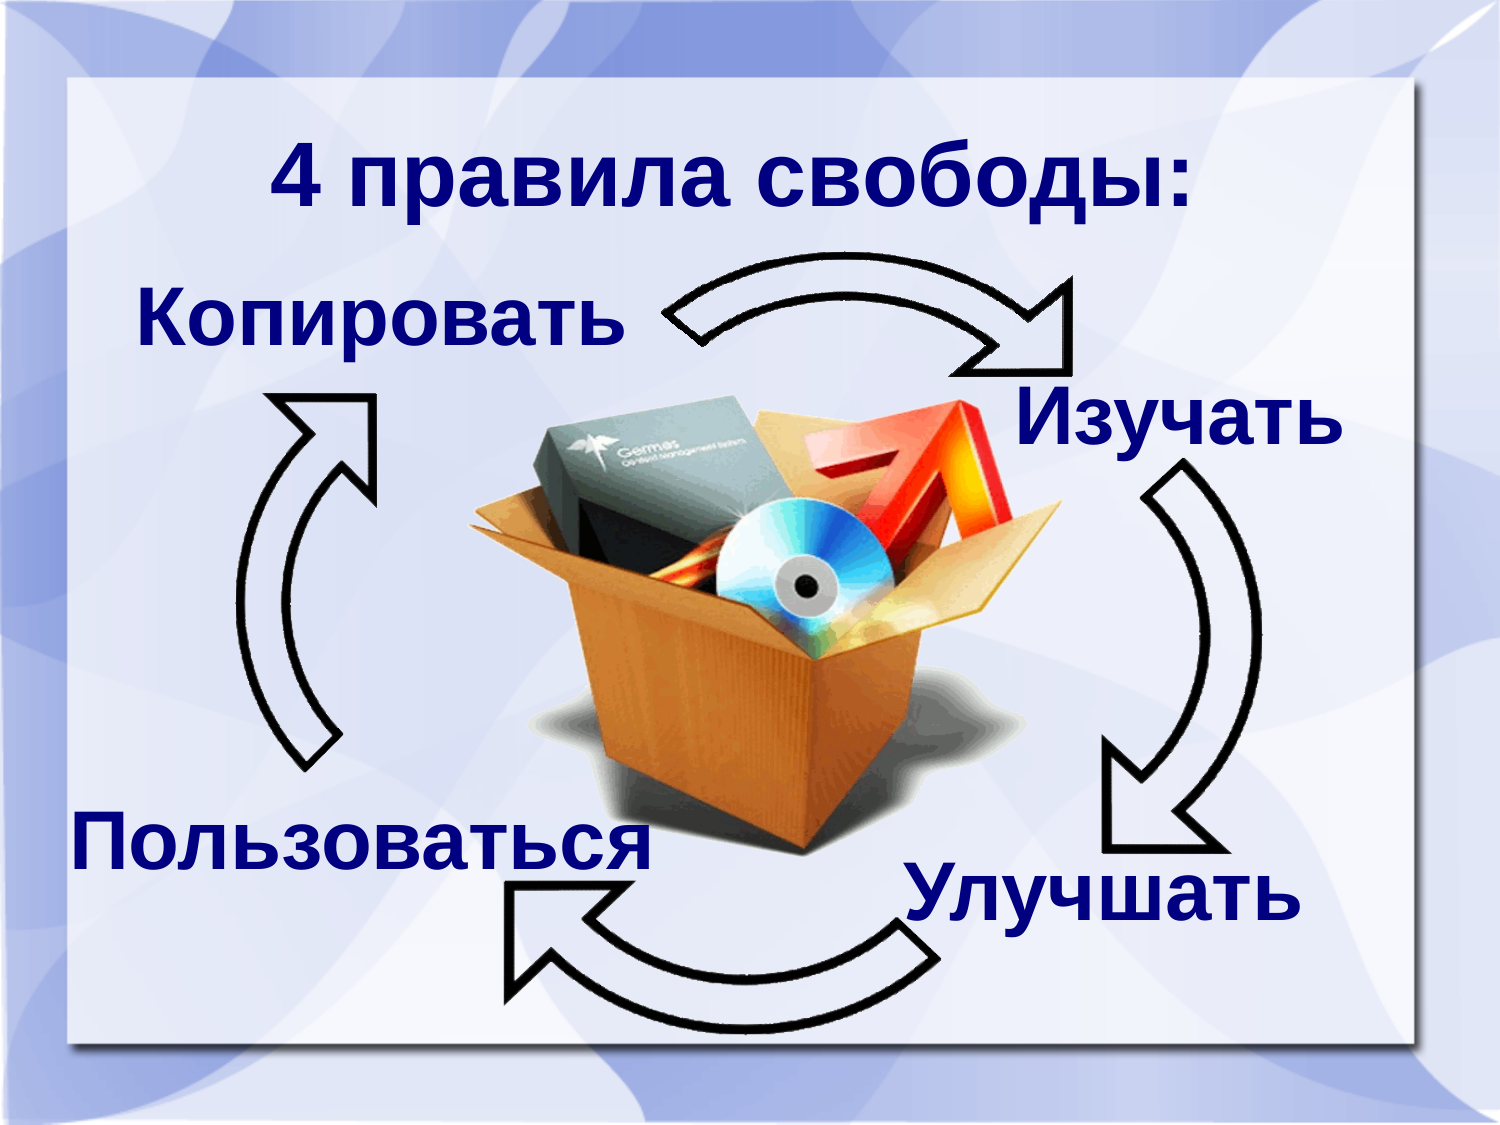

# 4 правила свободы:
Копировать
Изучать
Пользоваться
 Улучшать